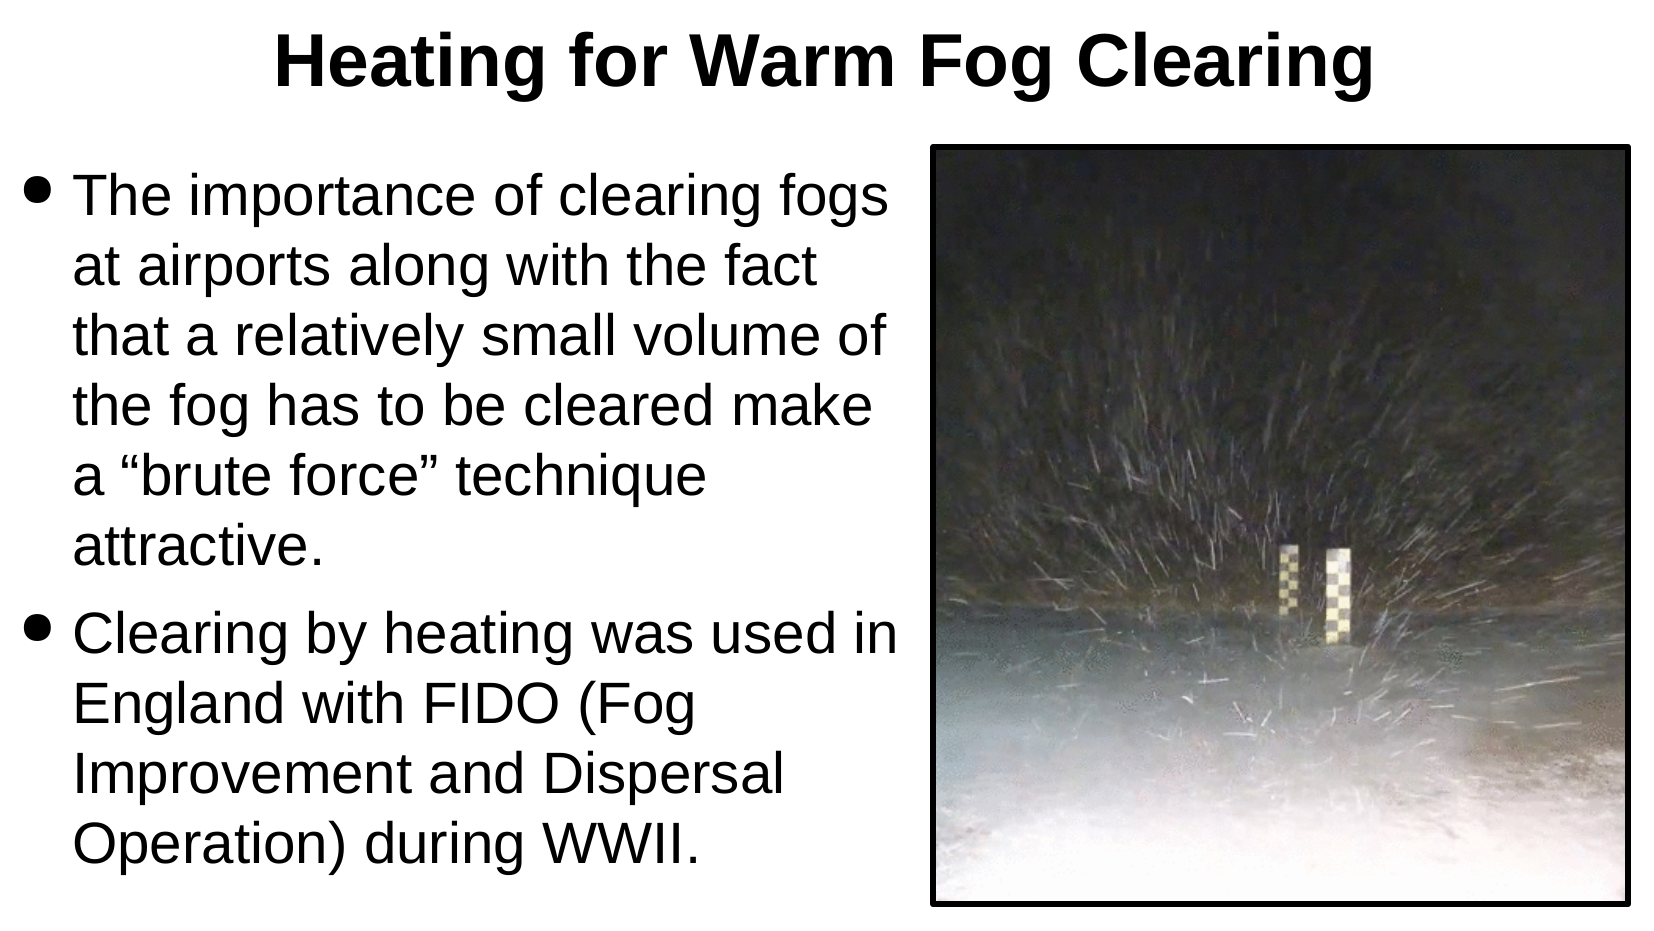

# Heating for Warm Fog Clearing
 The importance of clearing fogs at airports along with the fact that a relatively small volume of the fog has to be cleared make a “brute force” technique attractive.
 Clearing by heating was used in England with FIDO (Fog Improvement and Dispersal Operation) during WWII.